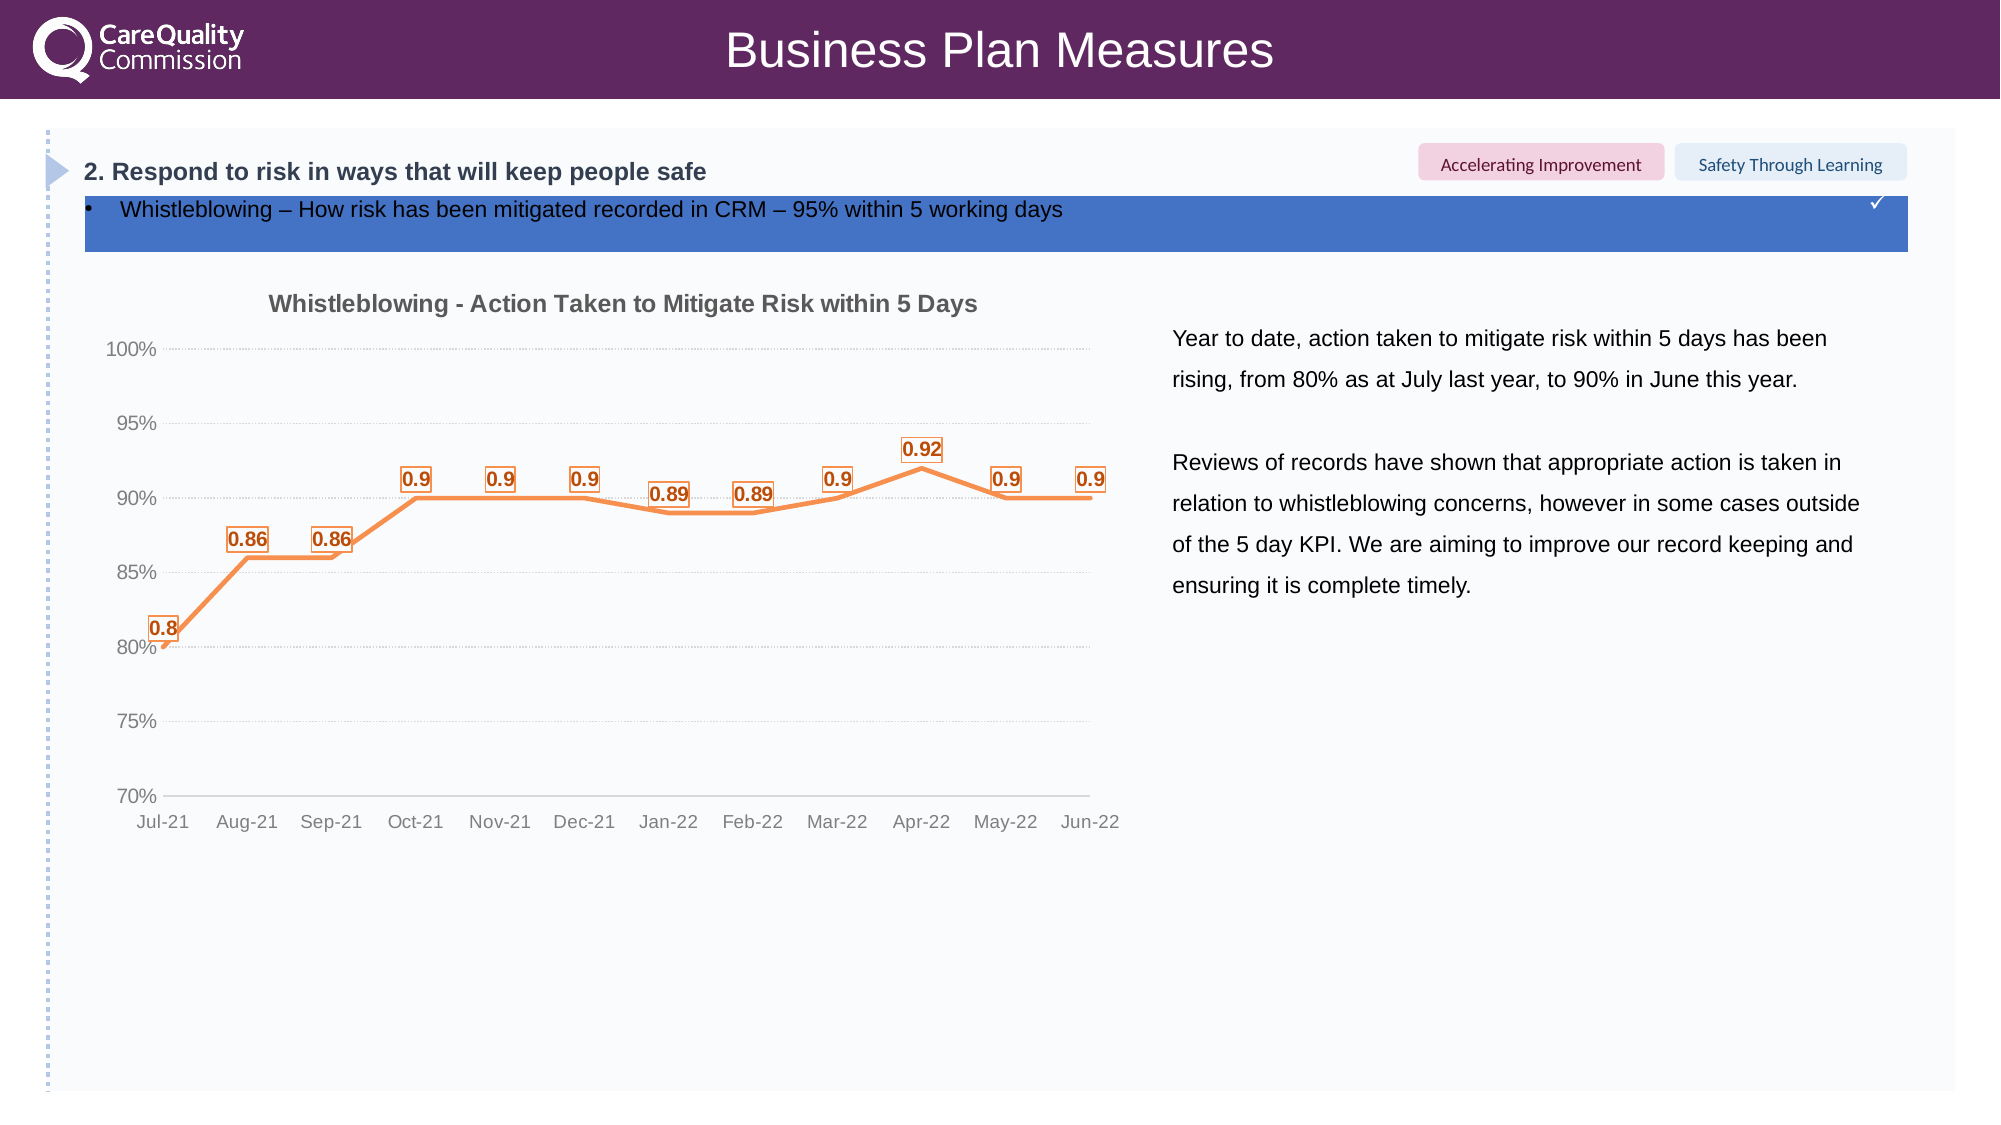

Business Plan Measures
Accelerating Improvement
Safety Through Learning
2. Respond to risk in ways that will keep people safe
| Whistleblowing – How risk has been mitigated recorded in CRM – 95% within 5 working days |  |
| --- | --- |
### Chart: Whistleblowing - Action Taken to Mitigate Risk within 5 Days
| Category | Series1 |
|---|---|
| 44378 | 0.8 |
| 44409 | 0.86 |
| 44440 | 0.86 |
| 44470 | 0.9 |
| 44501 | 0.9 |
| 44531 | 0.9 |
| 44562 | 0.89 |
| 44593 | 0.89 |
| 44621 | 0.9 |
| 44652 | 0.92 |
| 44682 | 0.9 |
| 44713 | 0.9 |Year to date, action taken to mitigate risk within 5 days has been rising, from 80% as at July last year, to 90% in June this year.
Reviews of records have shown that appropriate action is taken in relation to whistleblowing concerns, however in some cases outside of the 5 day KPI. We are aiming to improve our record keeping and ensuring it is complete timely.